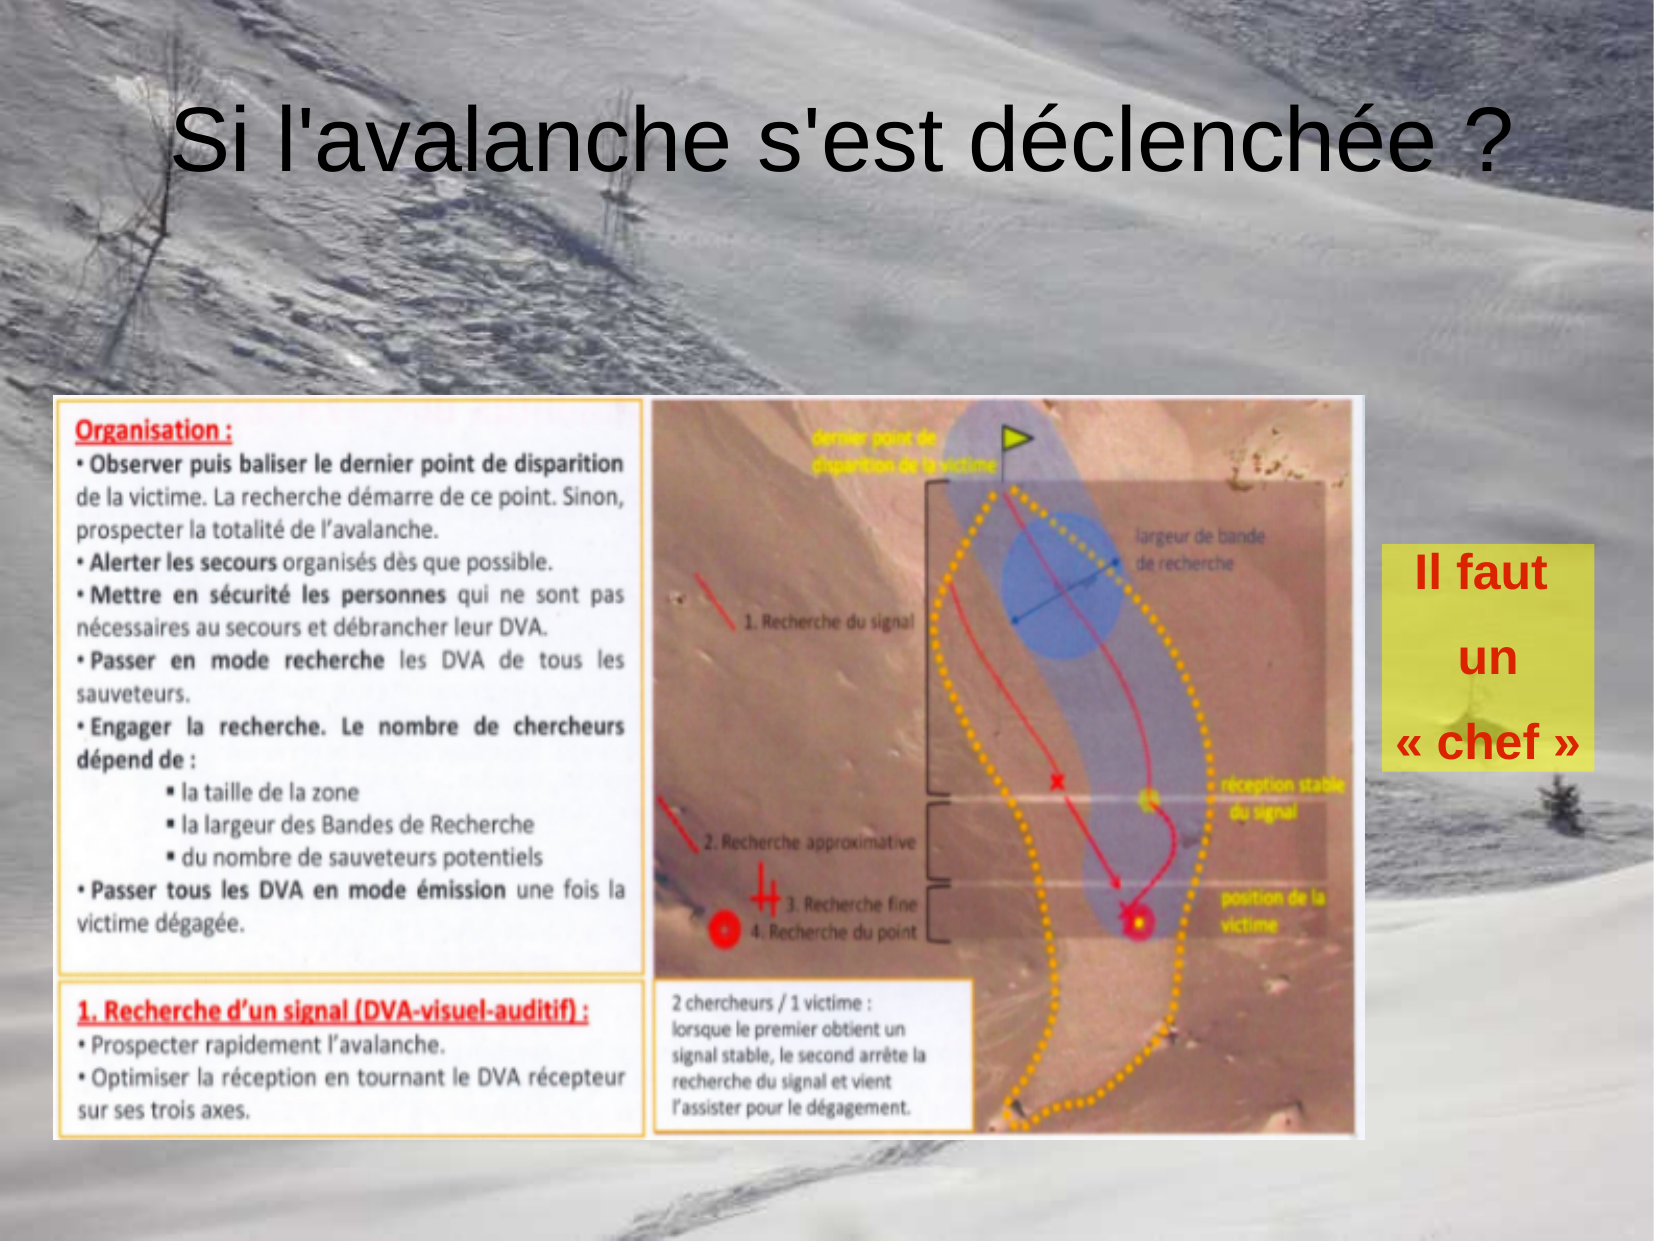

# Si l'avalanche s'est déclenchée ?
Il faut
un
« chef »